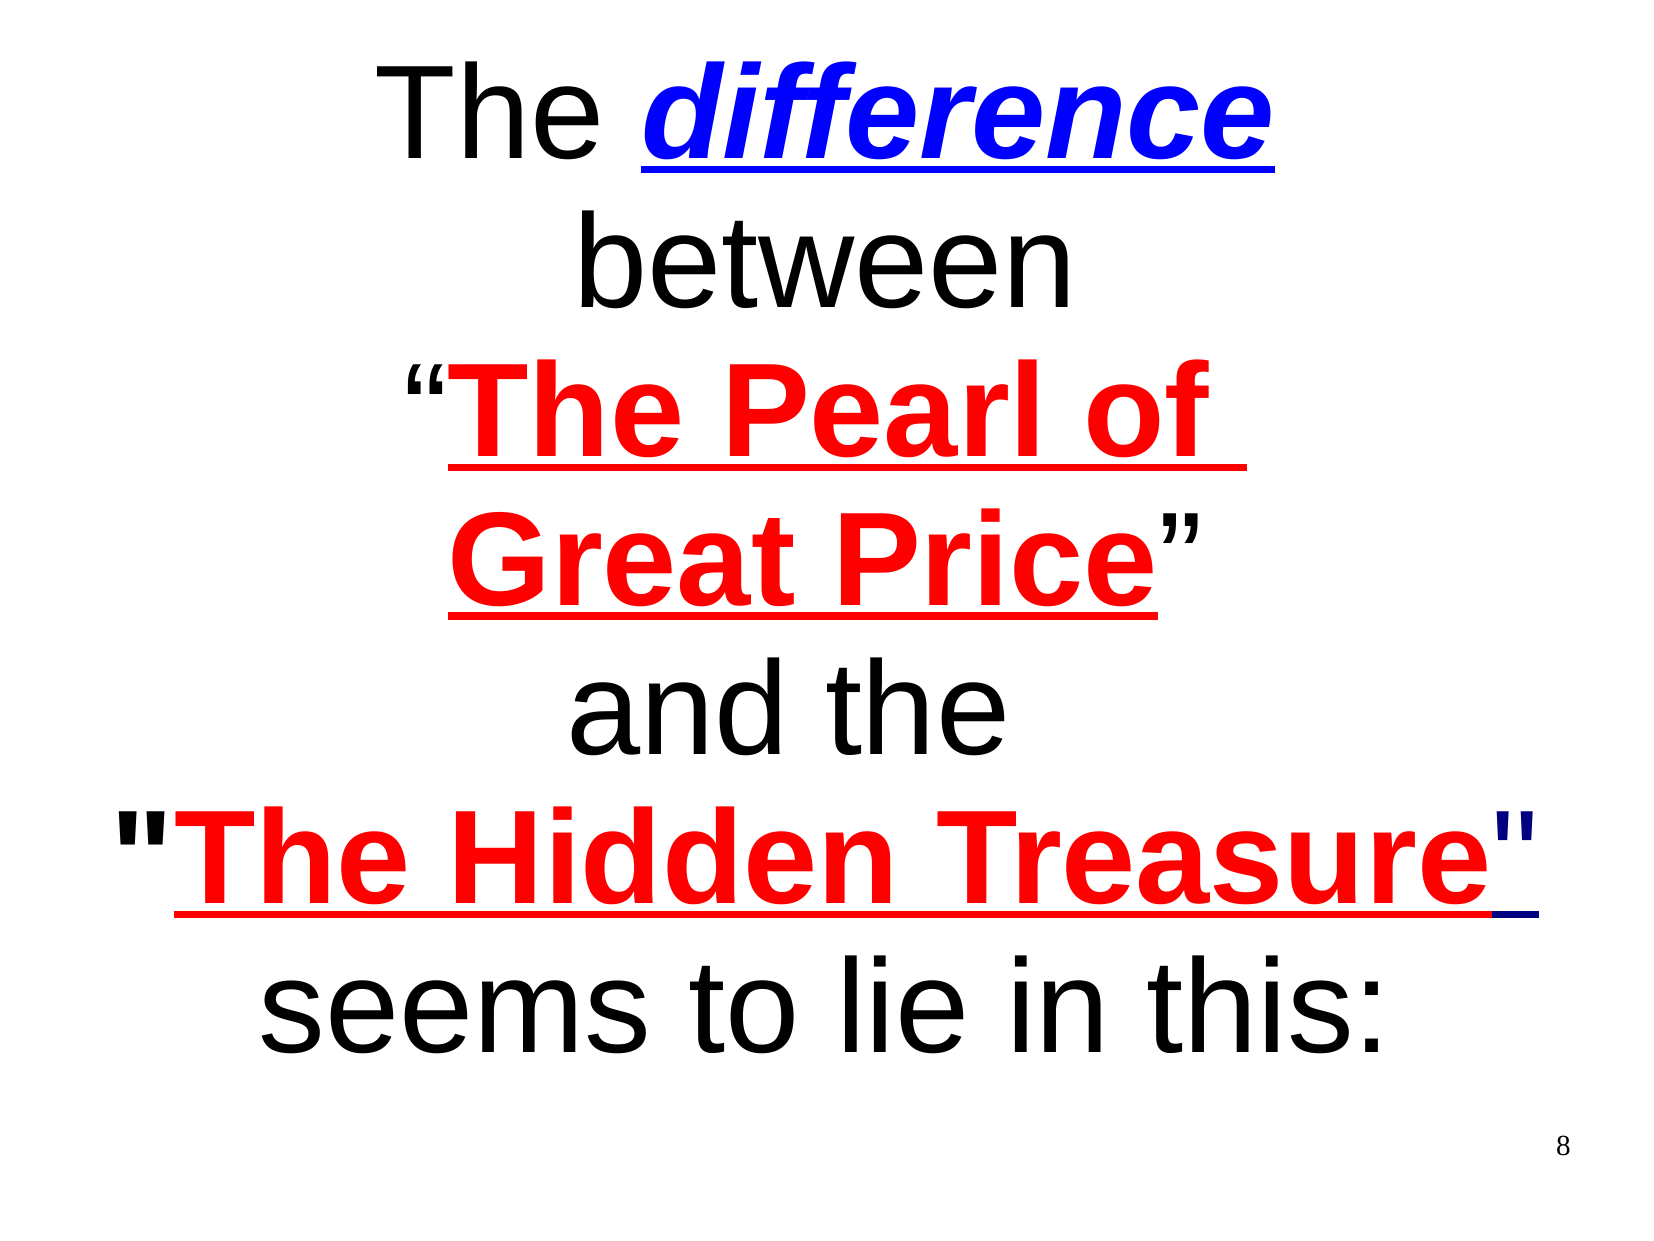

# The difference between “The Pearl of Great Price” and the "The Hidden Treasure" seems to lie in this:
8